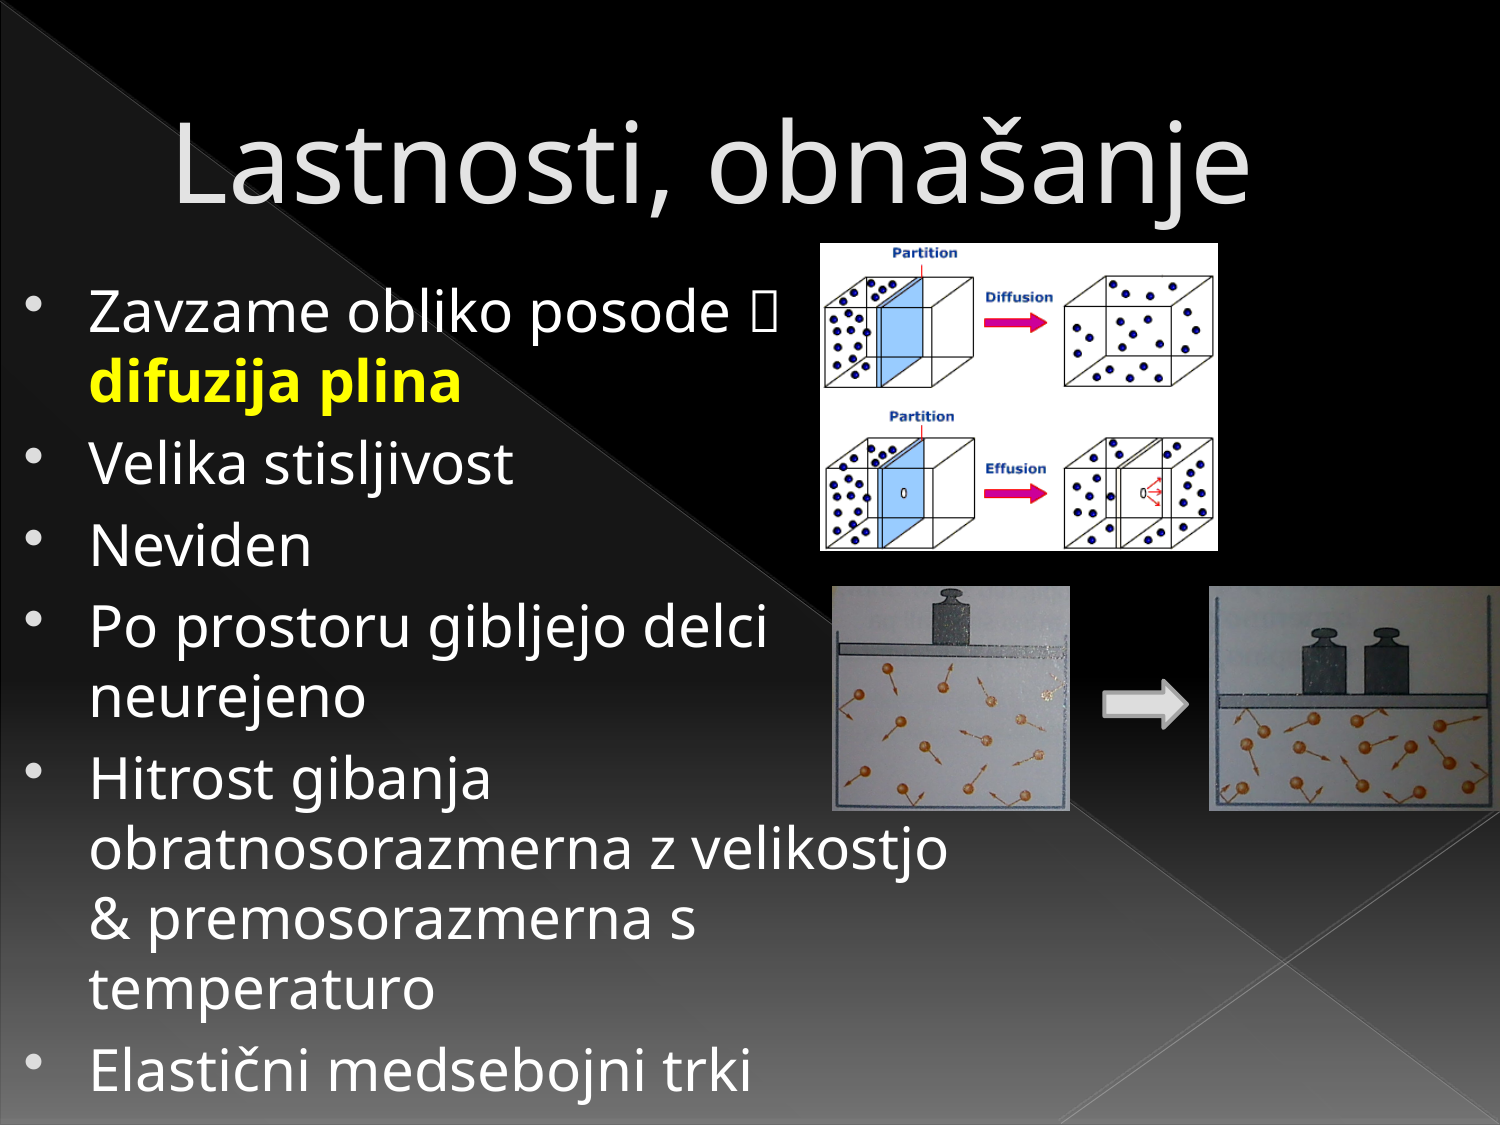

# Lastnosti, obnašanje
Zavzame obliko posode  difuzija plina
Velika stisljivost
Neviden
Po prostoru gibljejo delci neurejeno
Hitrost gibanja obratnosorazmerna z velikostjo & premosorazmerna s temperaturo
Elastični medsebojni trki